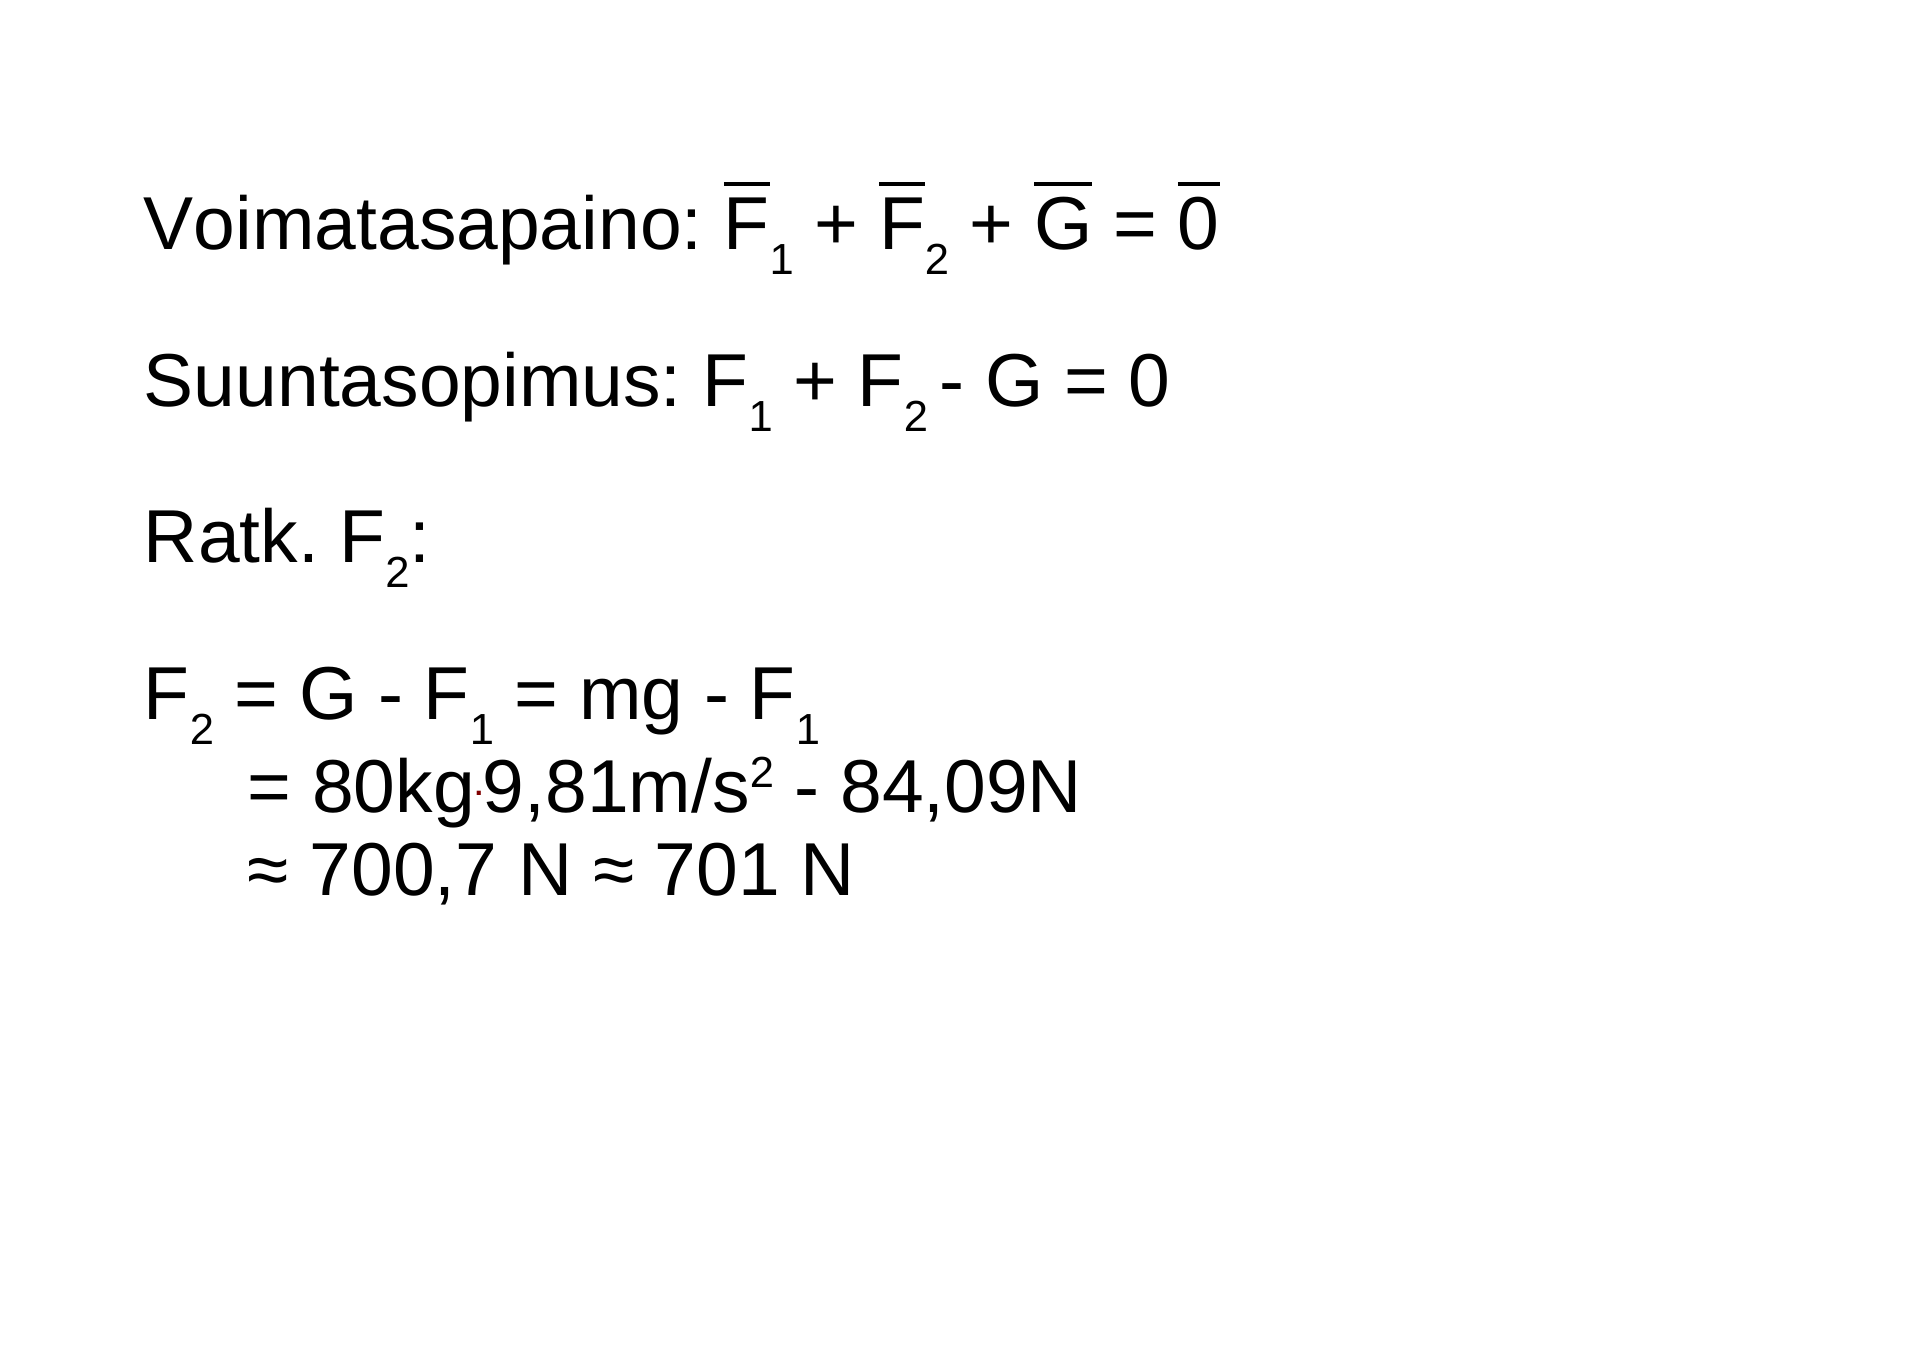

Voimatasapaino: F1 + F2 + G = 0
Suuntasopimus: F1 + F2 - G = 0
Ratk. F2:
F2 = G - F1 = mg - F1
 = 80kg.9,81m/s2 - 84,09N
 ≈ 700,7 N ≈ 701 N